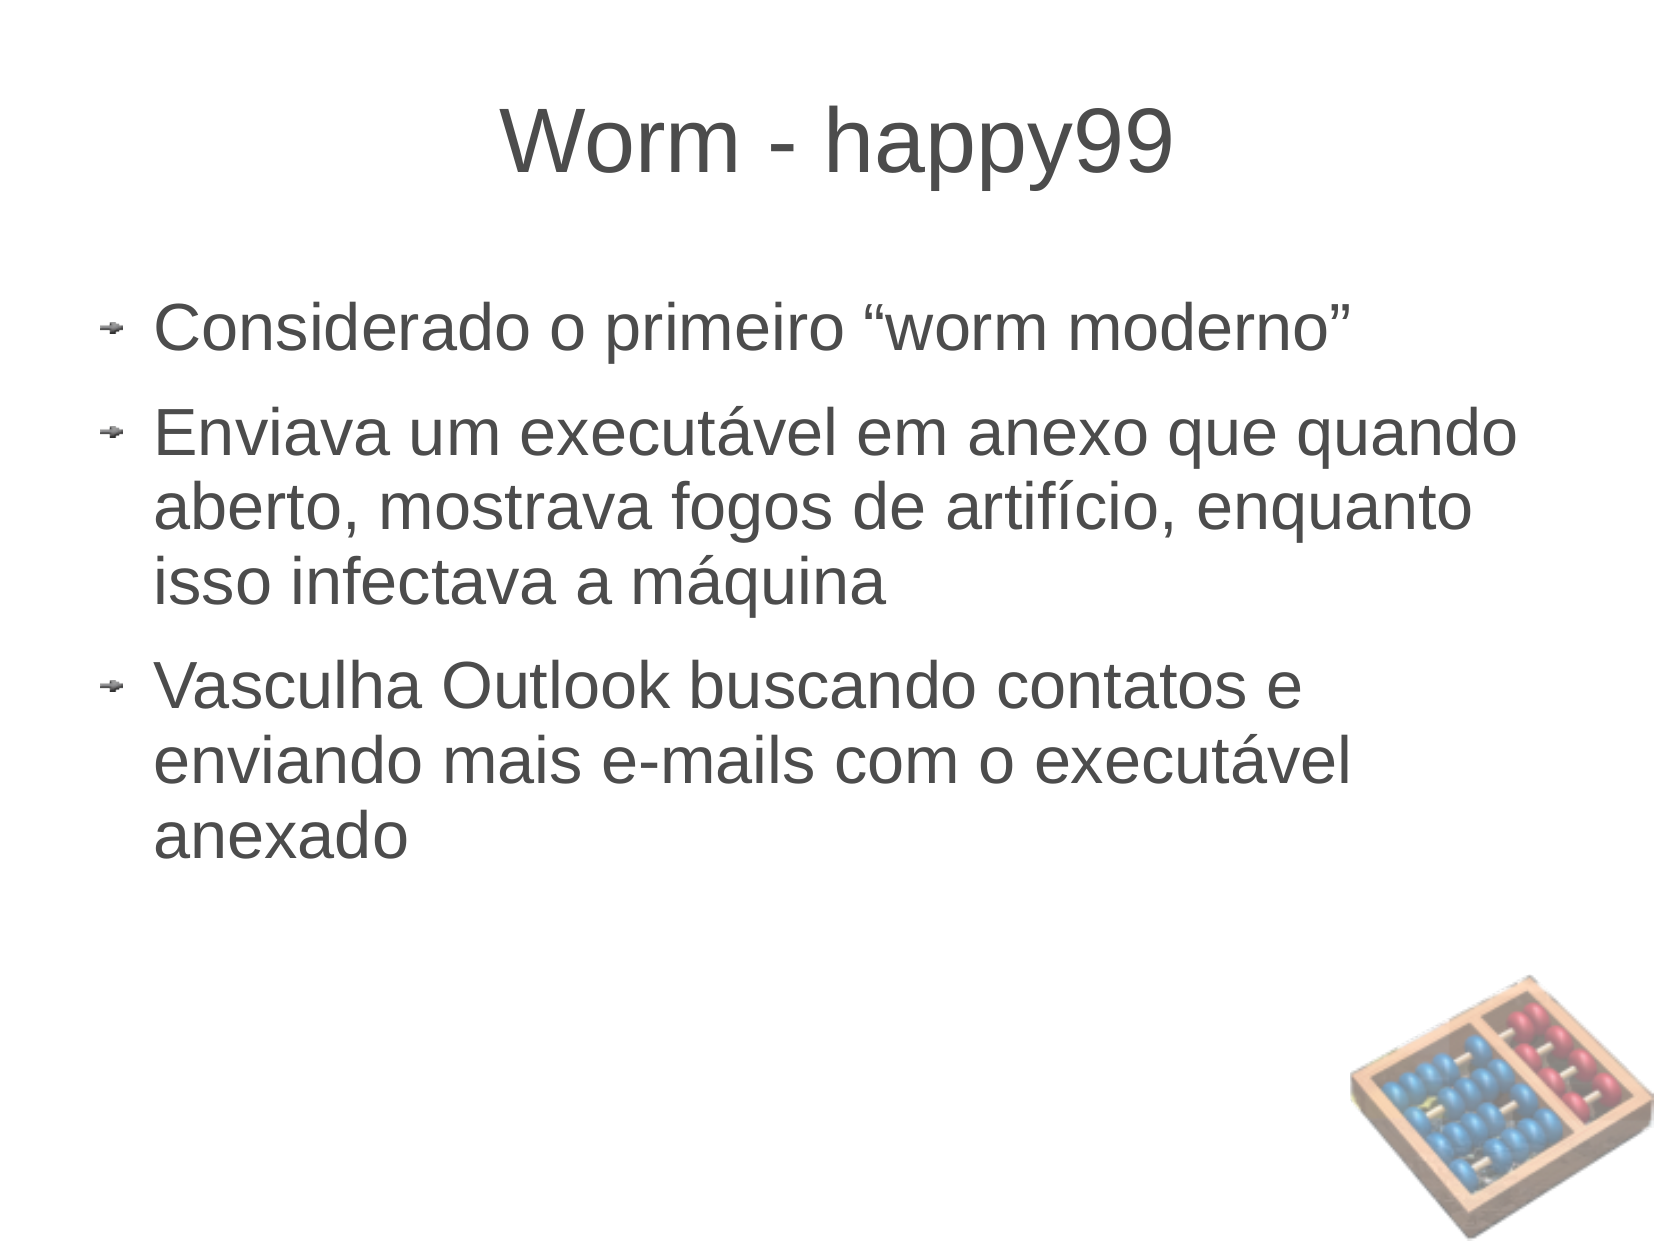

# Worm - happy99
Considerado o primeiro “worm moderno”
Enviava um executável em anexo que quando aberto, mostrava fogos de artifício, enquanto isso infectava a máquina
Vasculha Outlook buscando contatos e enviando mais e-mails com o executável anexado